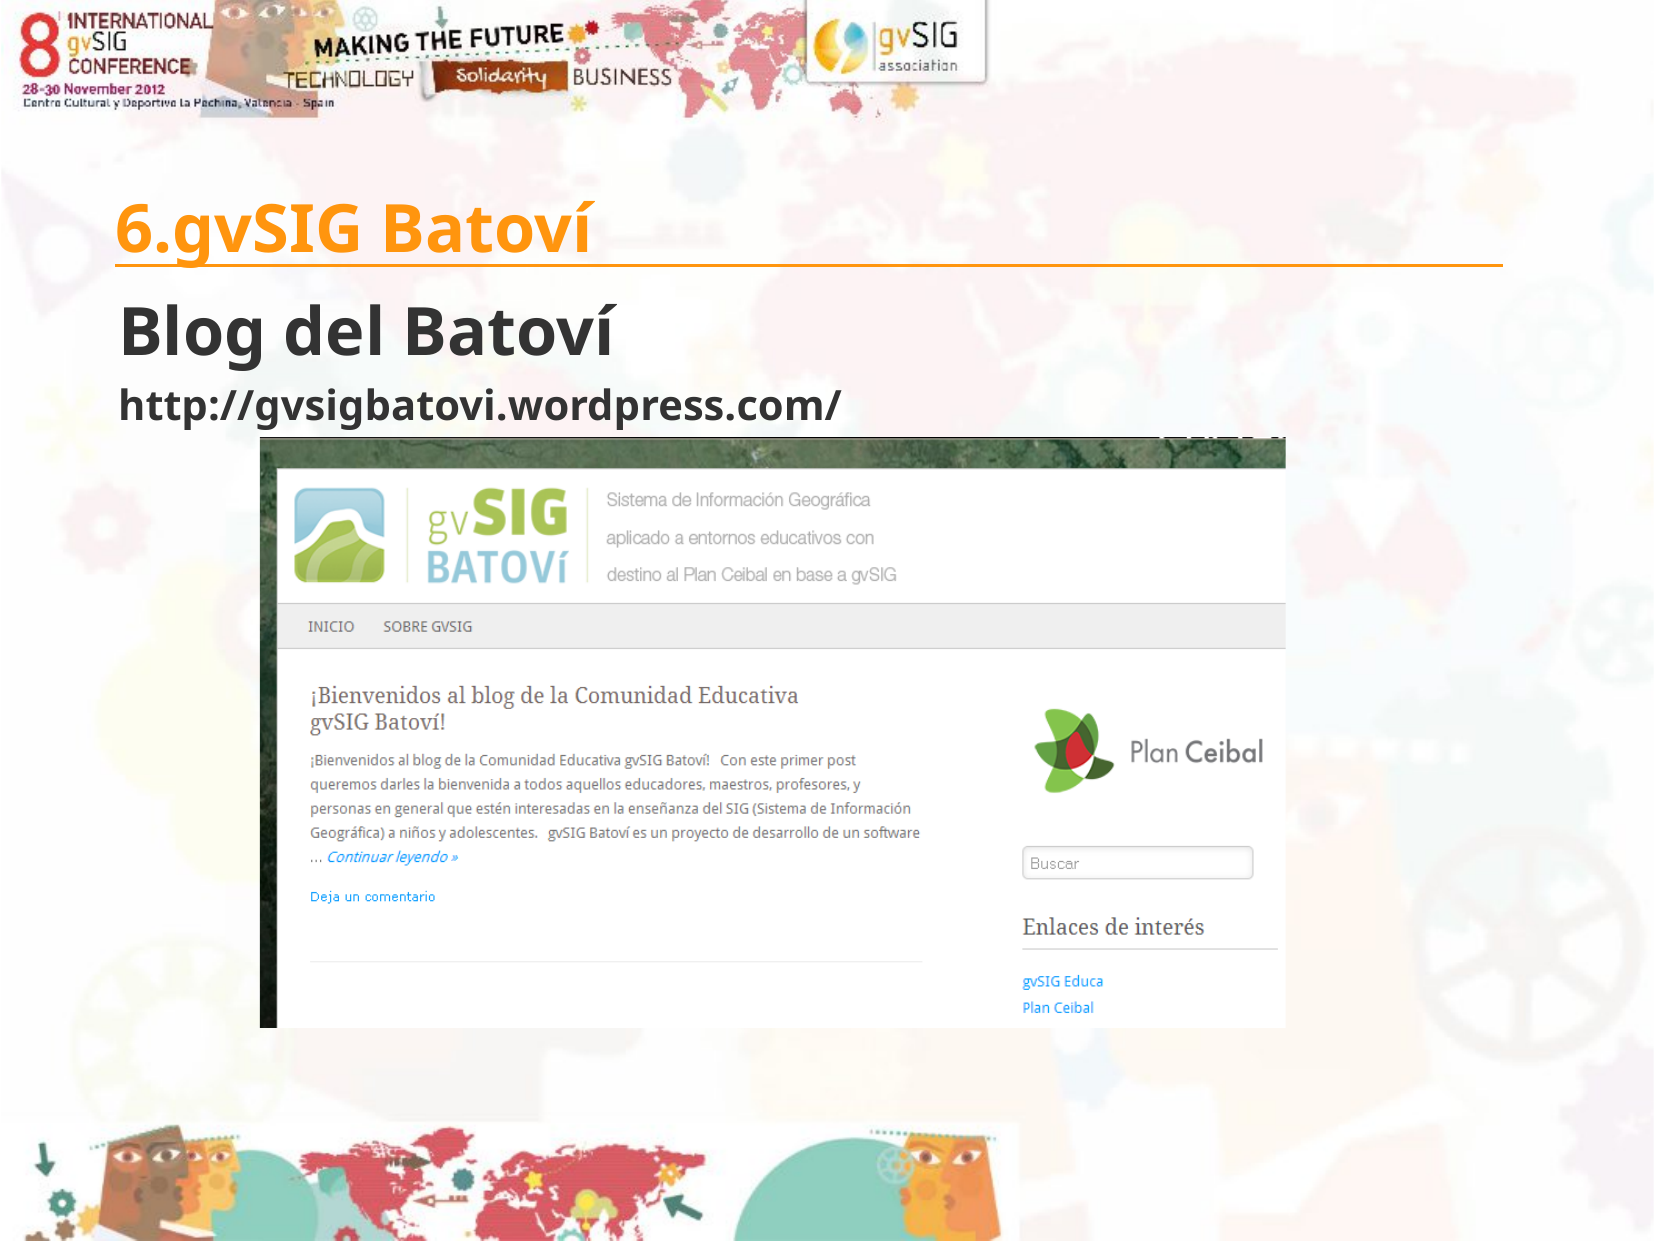

6.gvSIG Batoví
# Blog del Batoví http://gvsigbatovi.wordpress.com/